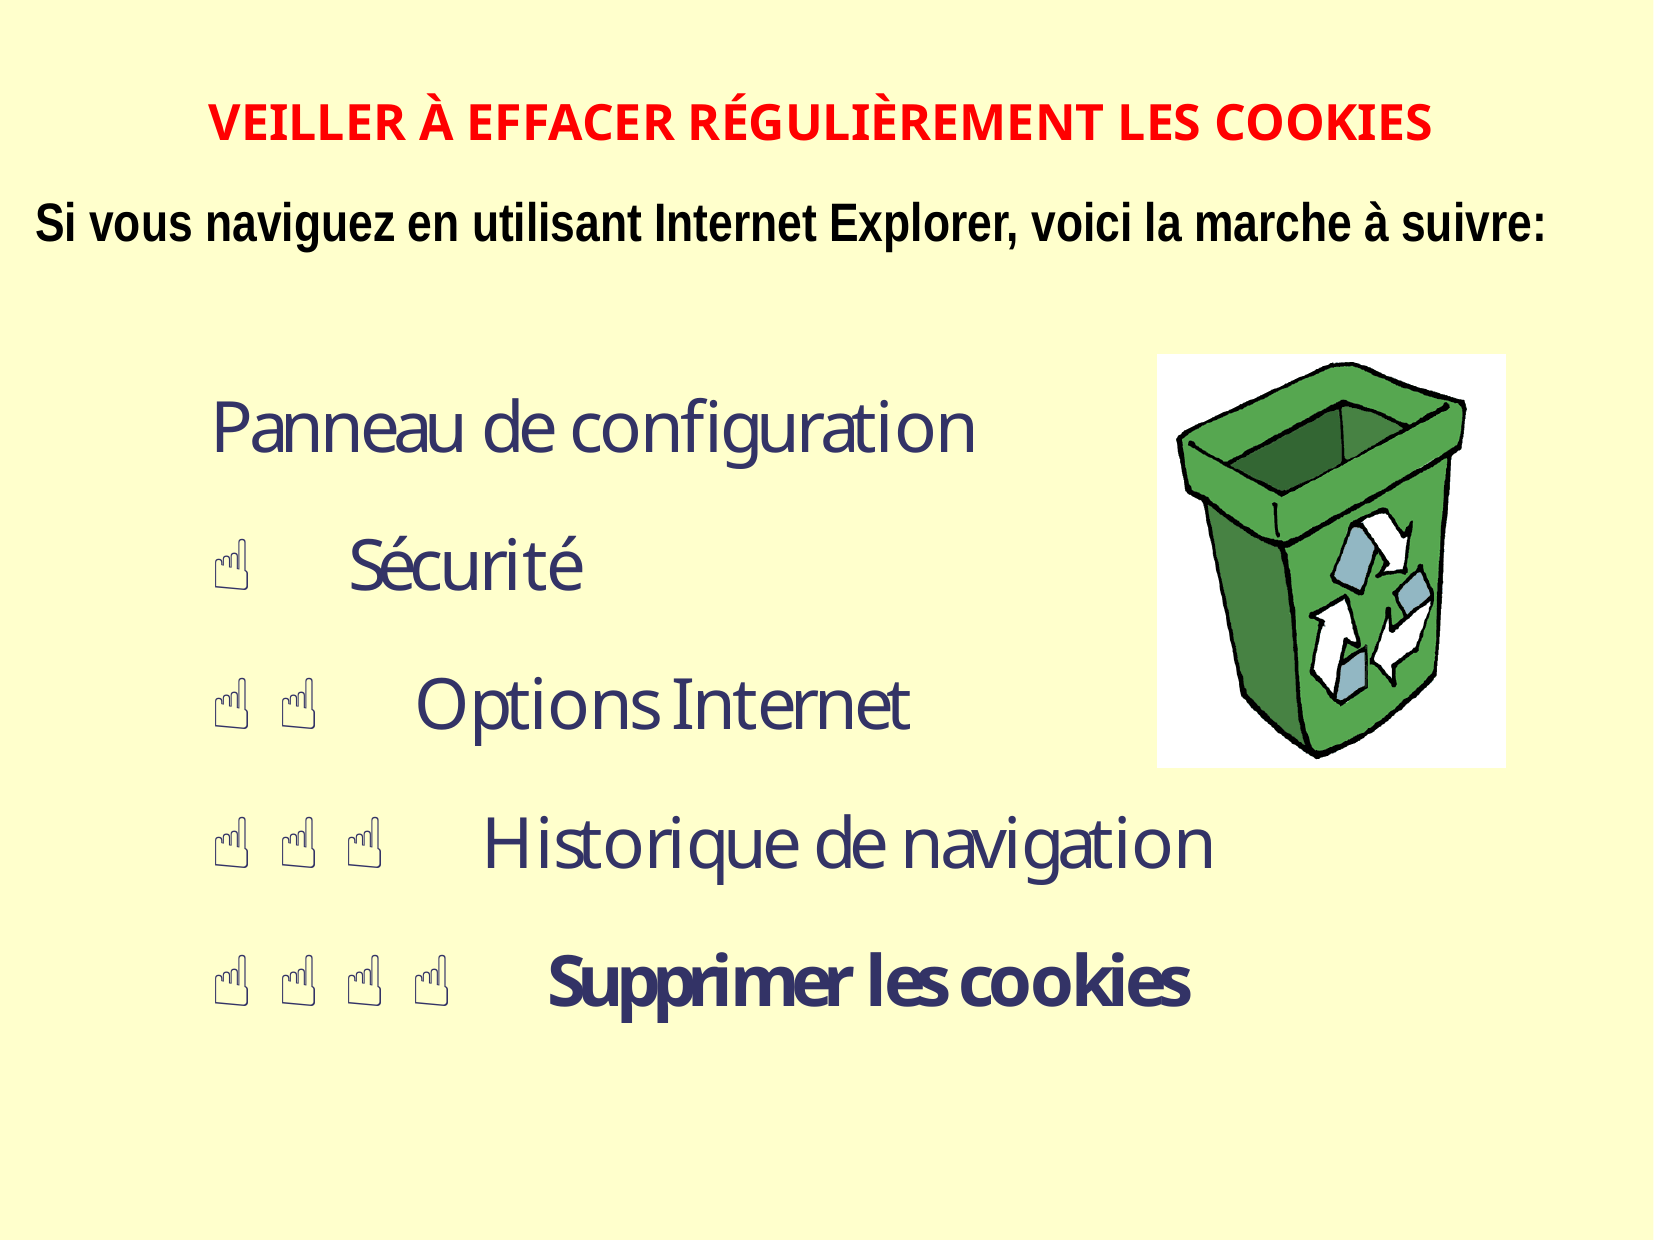

# VEILLER À EFFACER RÉGULIÈREMENT LES COOKIES
Si vous naviguez en utilisant Internet Explorer, voici la marche à suivre: